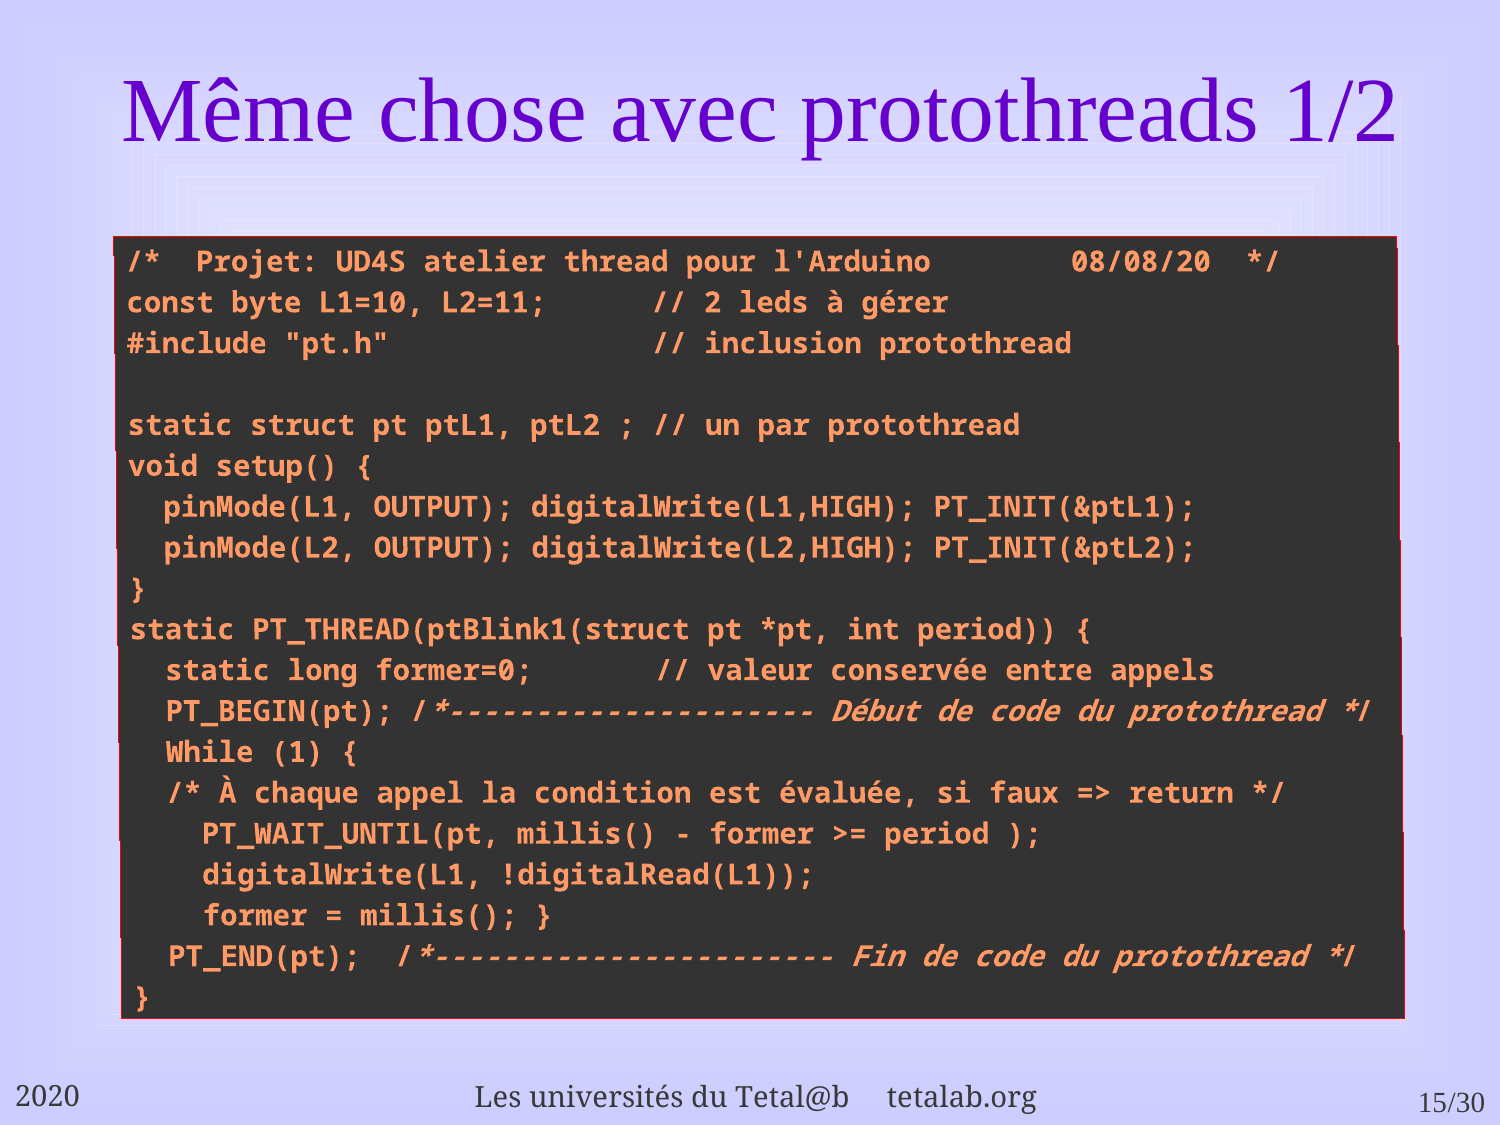

# Même chose avec protothreads 1/2
/* Projet: UD4S atelier thread pour l'Arduino 08/08/20 */
const byte L1=10, L2=11; // 2 leds à gérer
#include "pt.h" // inclusion protothread
static struct pt ptL1, ptL2 ; // un par protothread
void setup() {
 pinMode(L1, OUTPUT); digitalWrite(L1,HIGH); PT_INIT(&ptL1);
 pinMode(L2, OUTPUT); digitalWrite(L2,HIGH); PT_INIT(&ptL2);
}
static PT_THREAD(ptBlink1(struct pt *pt, int period)) {
 static long former=0; // valeur conservée entre appels
 PT_BEGIN(pt); /*--------------------- Début de code du protothread */
 While (1) {
 /* À chaque appel la condition est évaluée, si faux => return */
 PT_WAIT_UNTIL(pt, millis() - former >= period );
 digitalWrite(L1, !digitalRead(L1));
 former = millis(); }
 PT_END(pt); /*----------------------- Fin de code du protothread */
}
2020
Les universités du Tetal@b tetalab.org
15